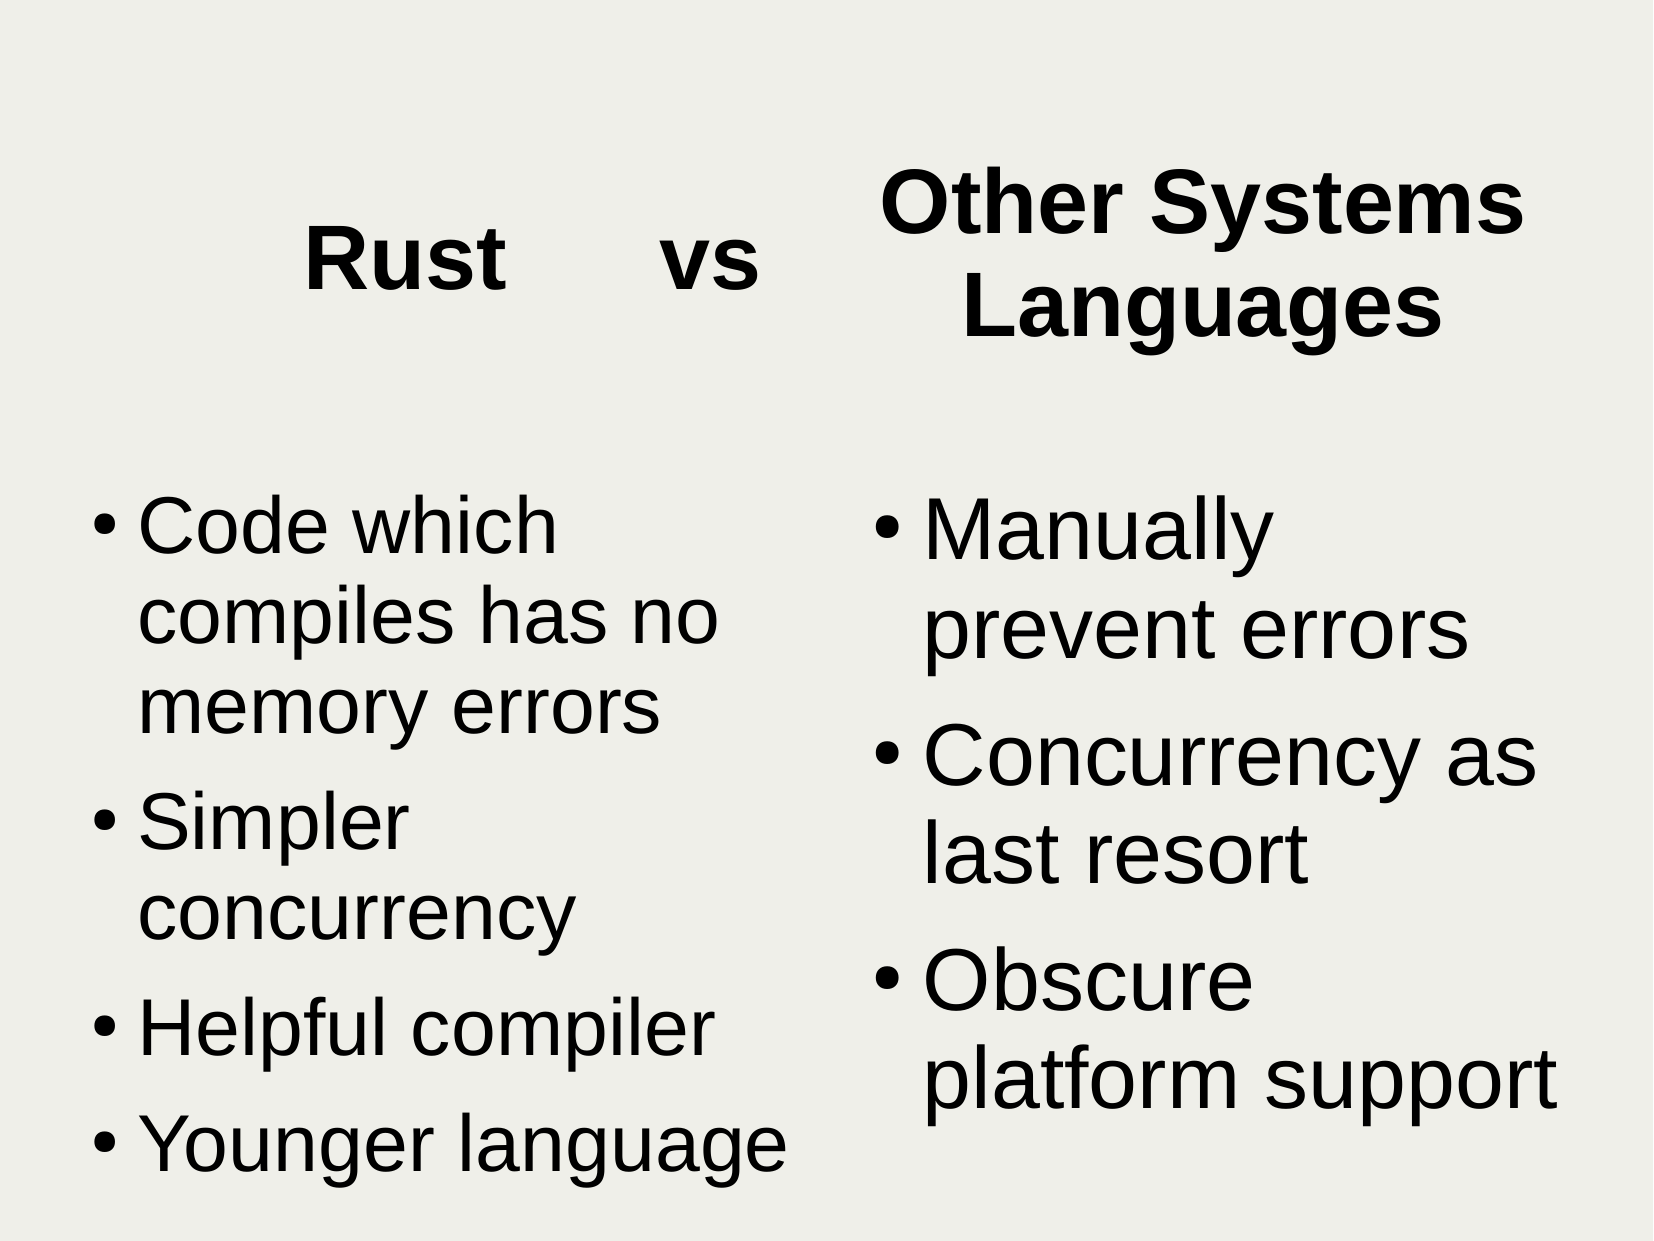

Other Systems Languages
# Rust vs
Manually prevent errors
Concurrency as last resort
Obscure platform support
Code which compiles has no memory errors
Simpler concurrency
Helpful compiler
Younger language